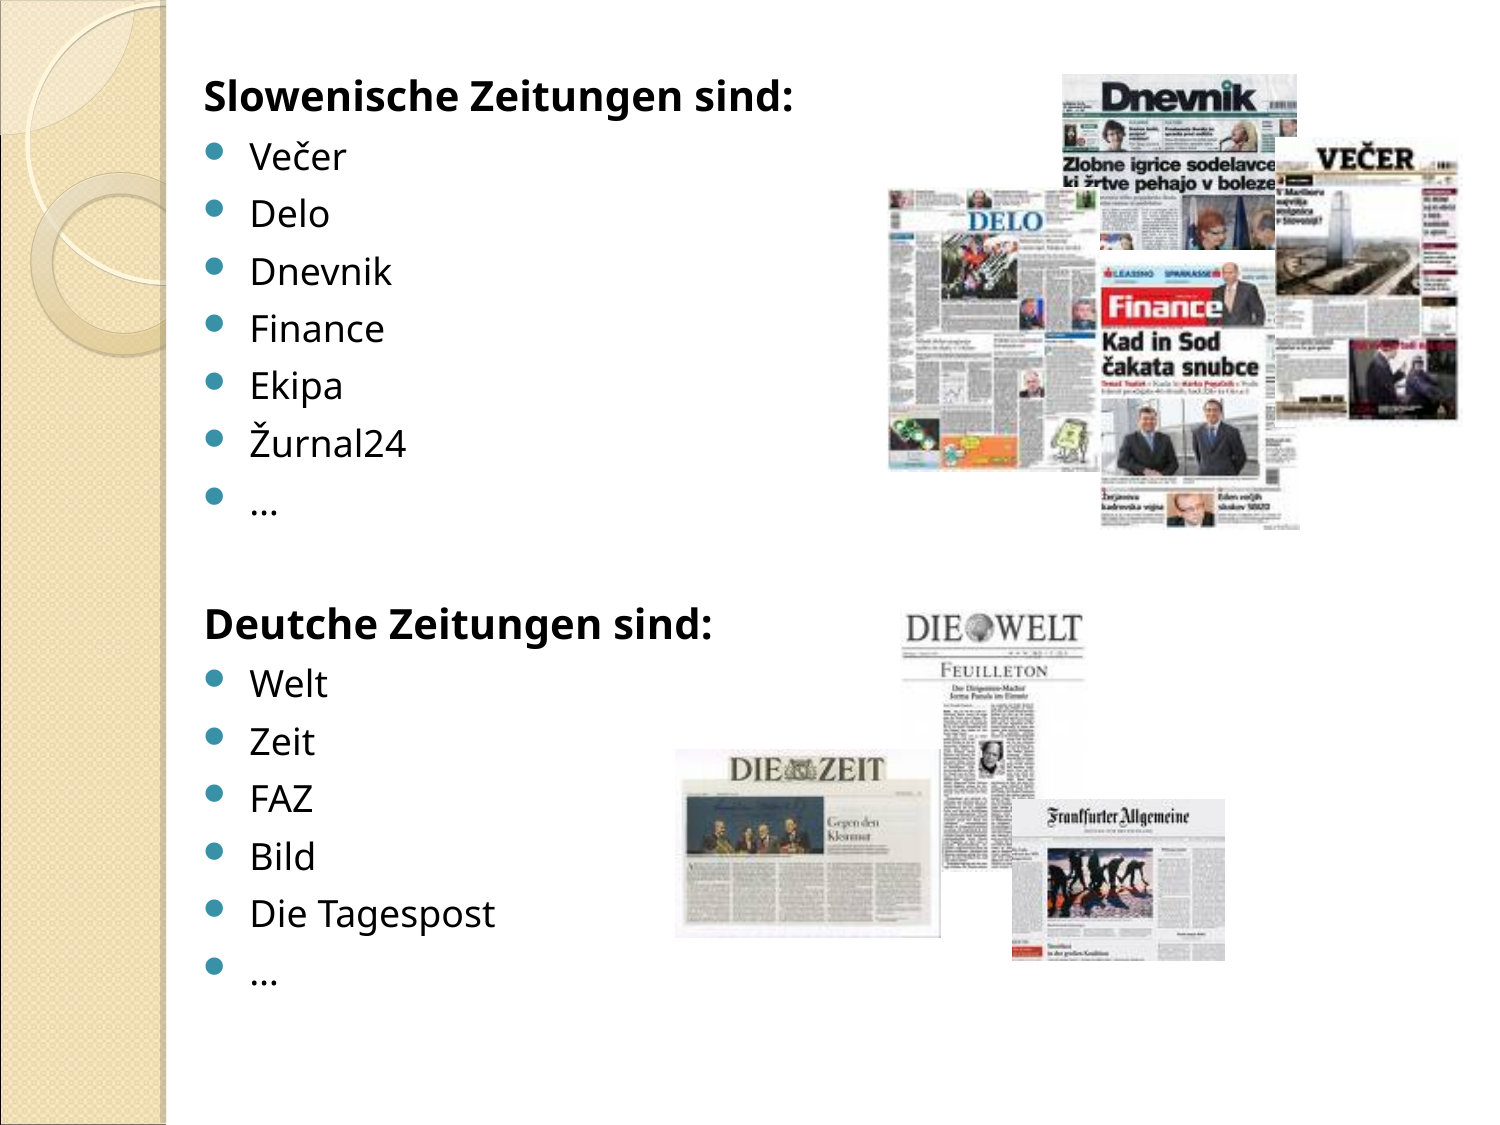

Slowenische Zeitungen sind:
Večer
Delo
Dnevnik
Finance
Ekipa
Žurnal24
…
Deutche Zeitungen sind:
Welt
Zeit
FAZ
Bild
Die Tagespost
…